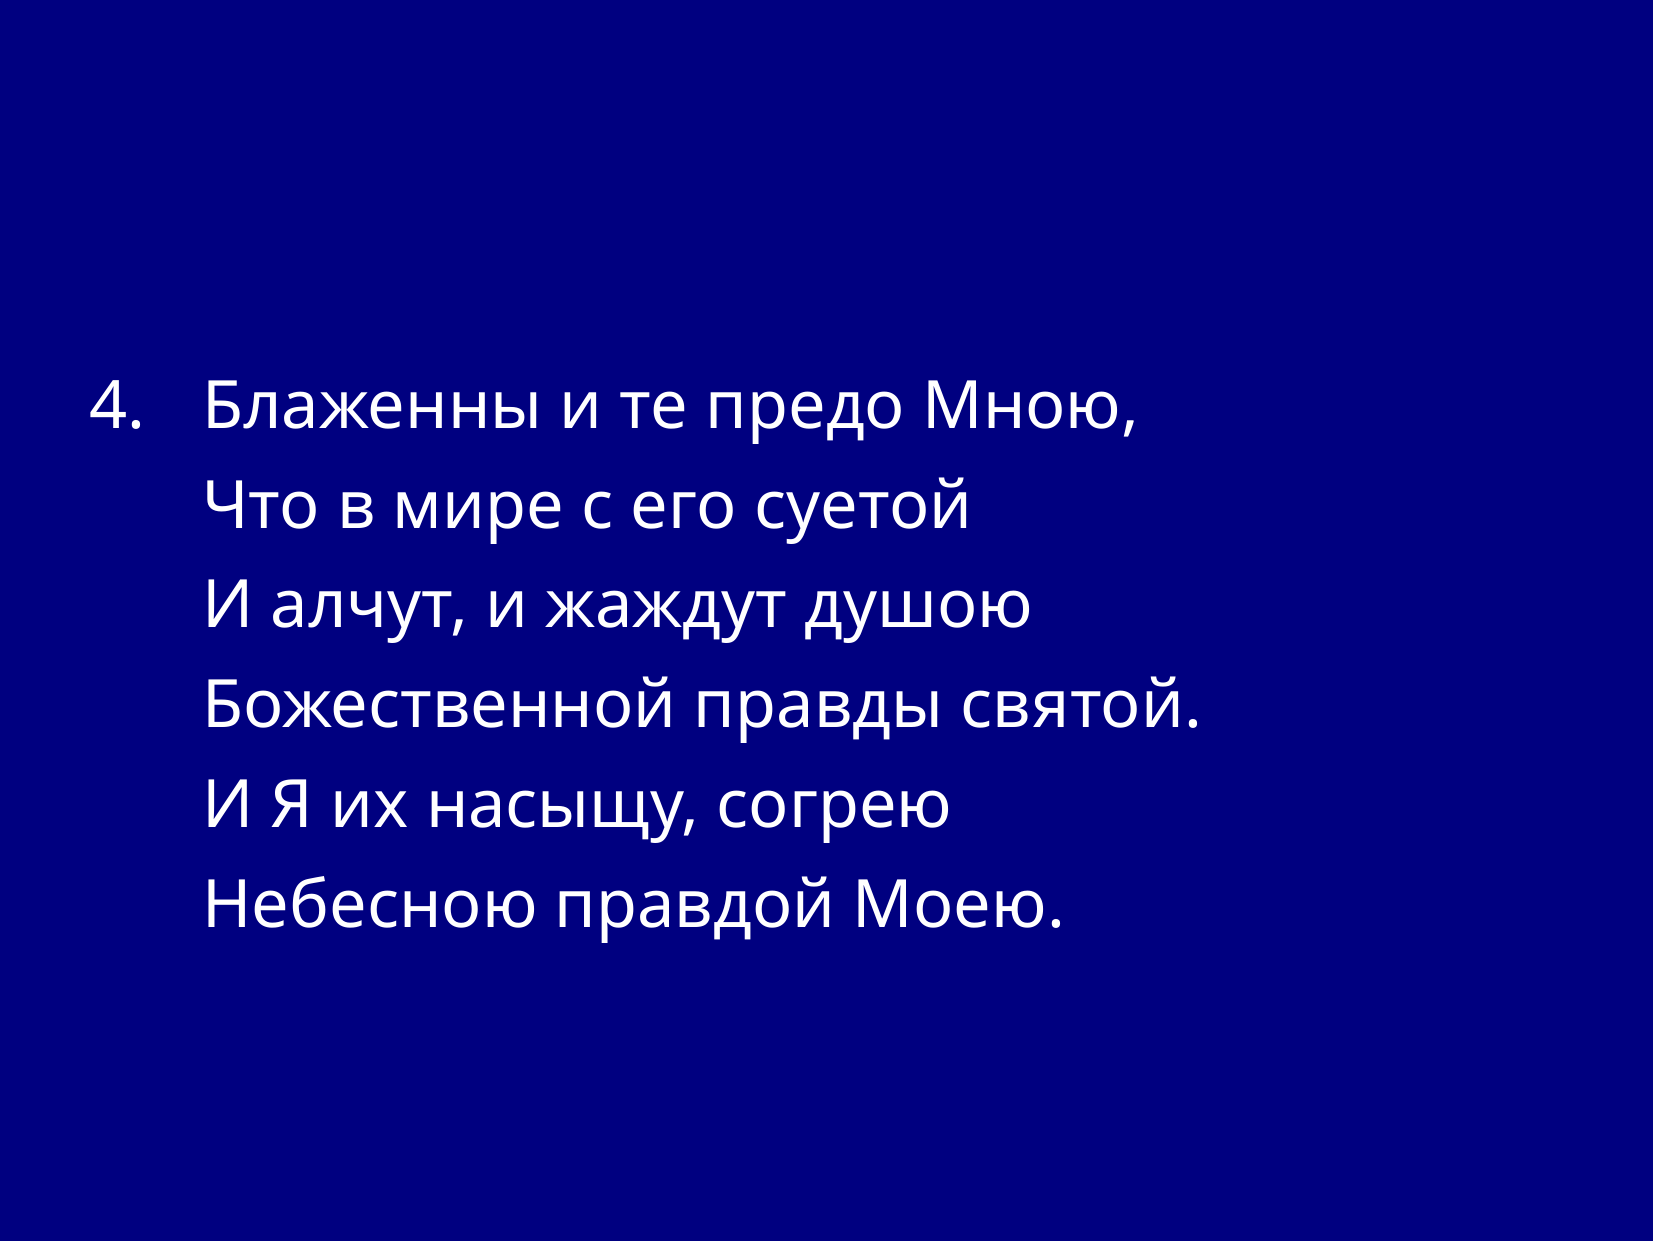

4.	Блаженны и те предо Мною,
	Что в мире с его суетой
	И алчут, и жаждут душою
	Божественной правды святой.
	И Я их насыщу, согрею
	Небесною правдой Моею.